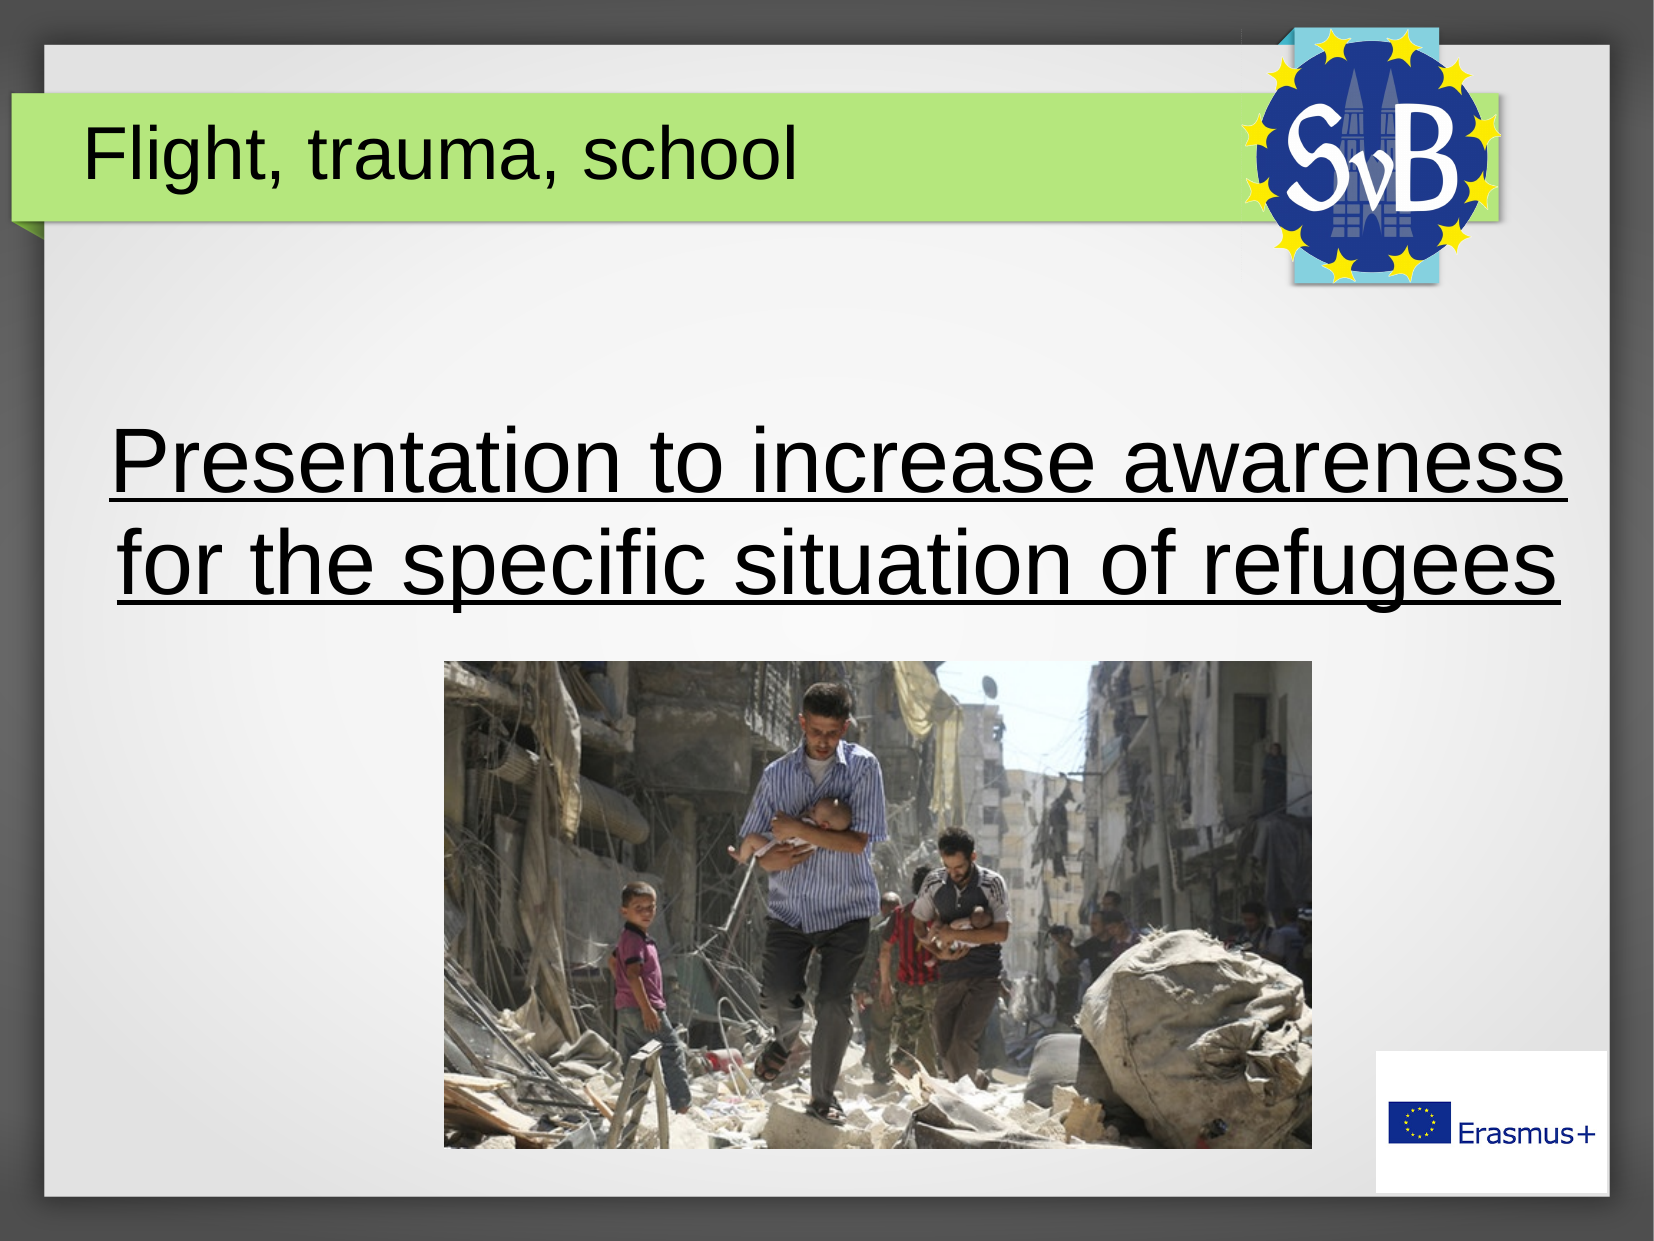

# Flight, trauma, school
Presentation to increase awareness for the specific situation of refugees